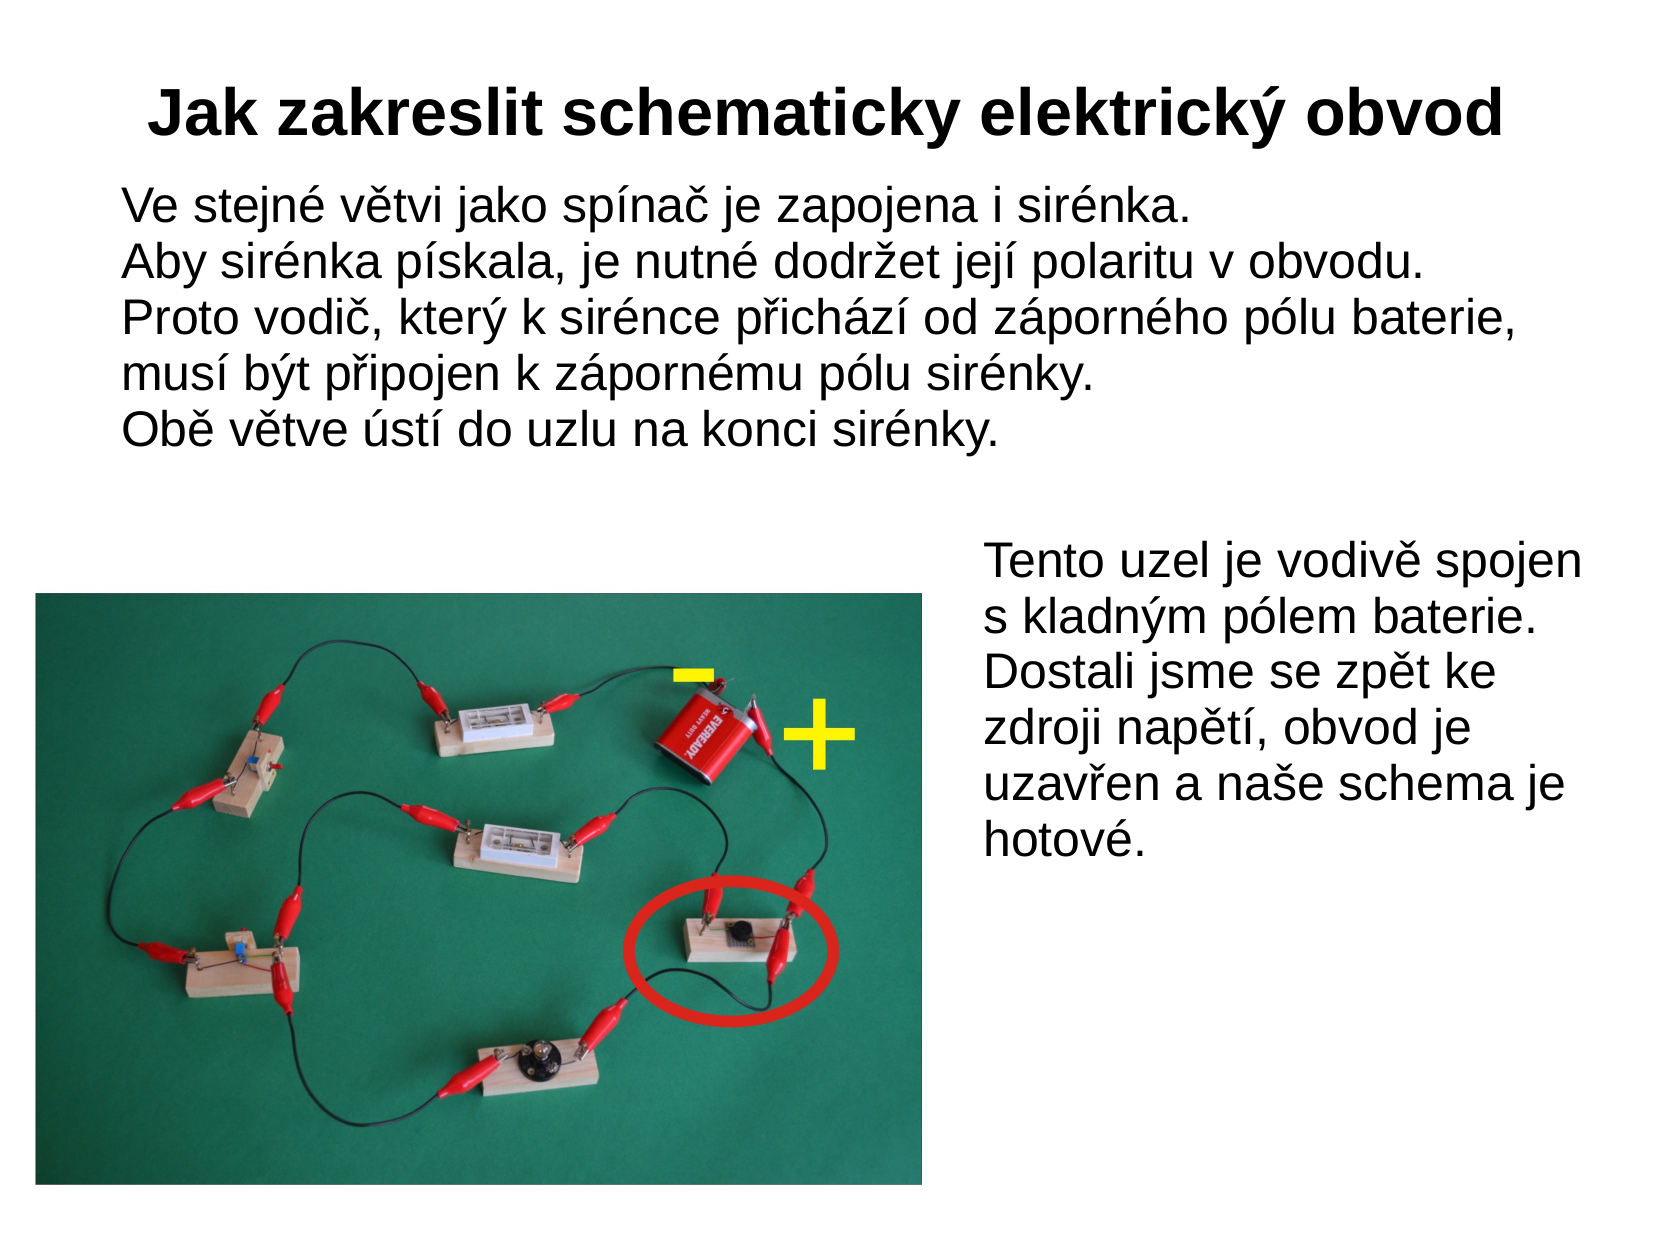

# Jak zakreslit schematicky elektrický obvod
Ve stejné větvi jako spínač je zapojena i sirénka.
Aby sirénka pískala, je nutné dodržet její polaritu v obvodu.
Proto vodič, který k sirénce přichází od záporného pólu baterie, musí být připojen k zápornému pólu sirénky.
Obě větve ústí do uzlu na konci sirénky.
Tento uzel je vodivě spojen s kladným pólem baterie.
Dostali jsme se zpět ke zdroji napětí, obvod je uzavřen a naše schema je hotové.